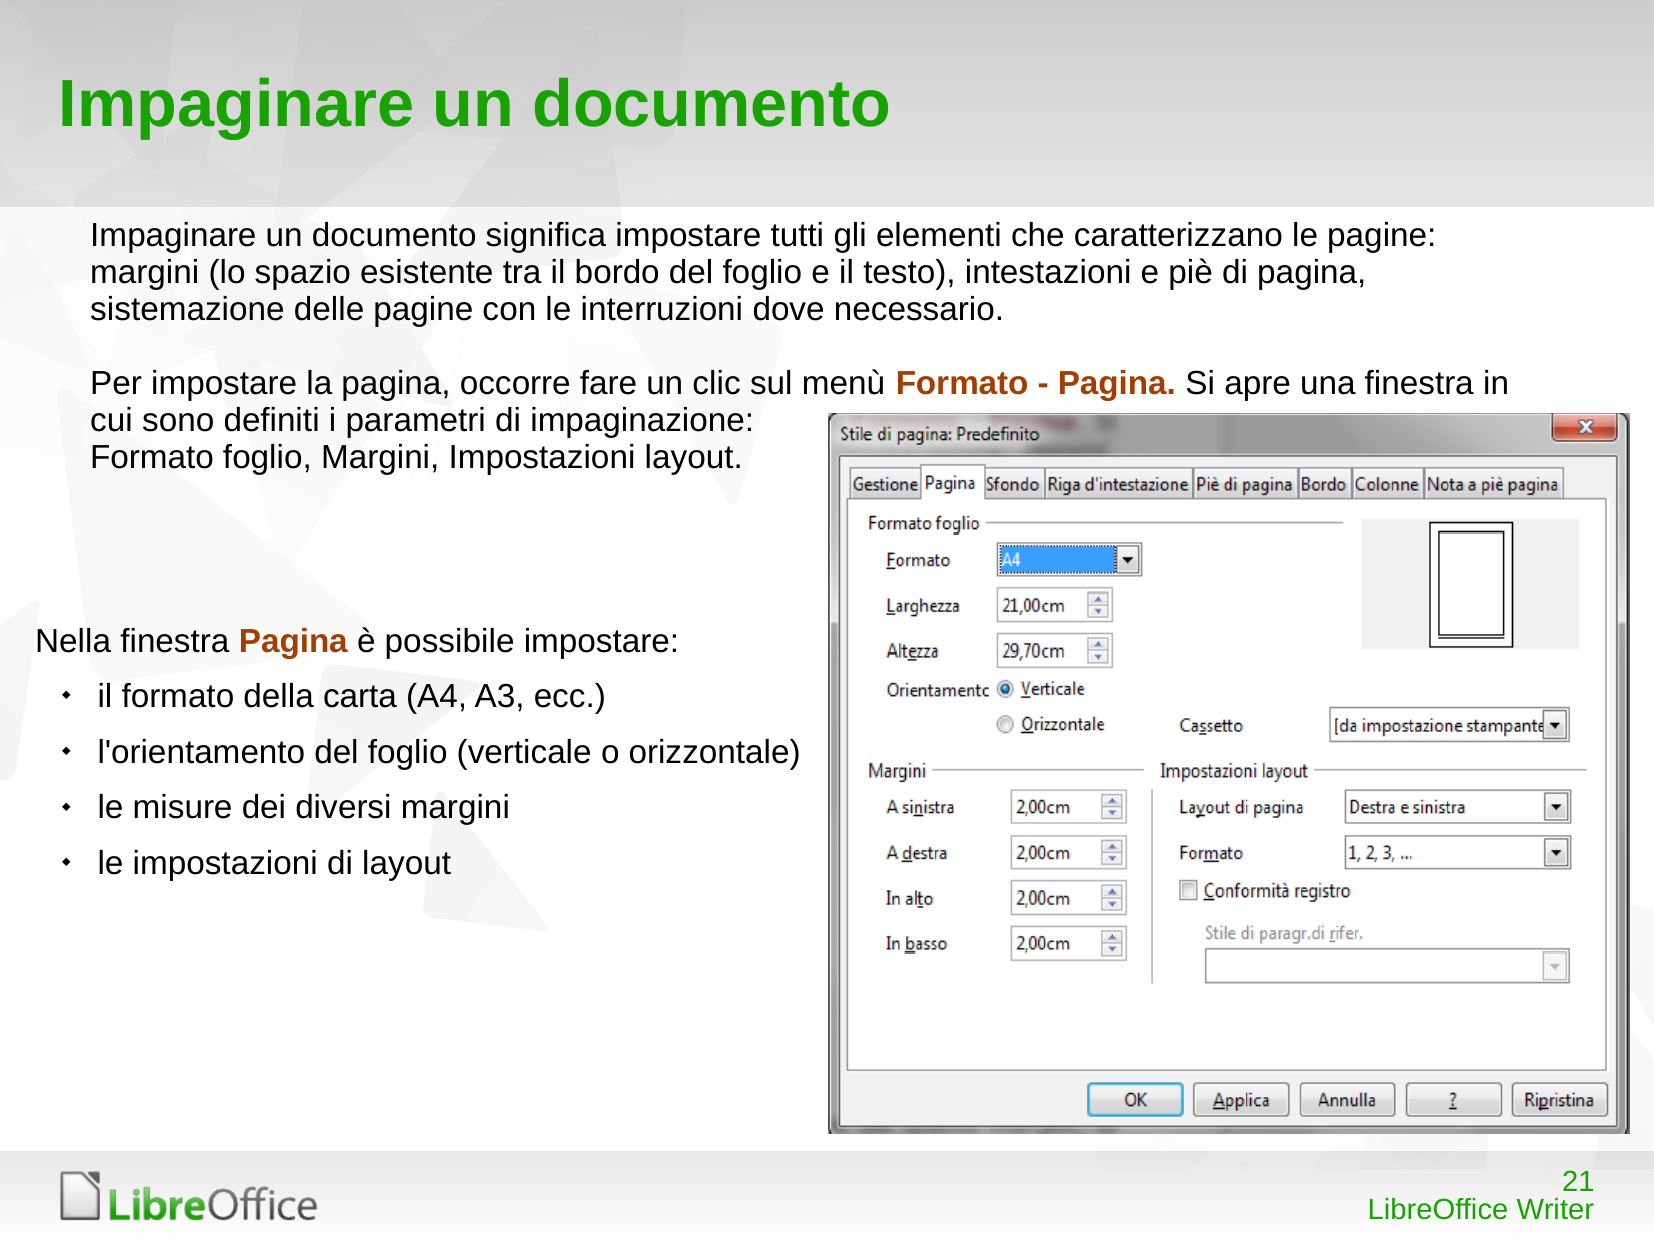

# Impaginare un documento
Impaginare un documento significa impostare tutti gli elementi che caratterizzano le pagine: margini (lo spazio esistente tra il bordo del foglio e il testo), intestazioni e piè di pagina, sistemazione delle pagine con le interruzioni dove necessario.
Per impostare la pagina, occorre fare un clic sul menù Formato - Pagina. Si apre una finestra in cui sono definiti i parametri di impaginazione:
Formato foglio, Margini, Impostazioni layout.
Nella finestra Pagina è possibile impostare:
il formato della carta (A4, A3, ecc.)
l'orientamento del foglio (verticale o orizzontale)
le misure dei diversi margini
le impostazioni di layout
21
LibreOffice Writer